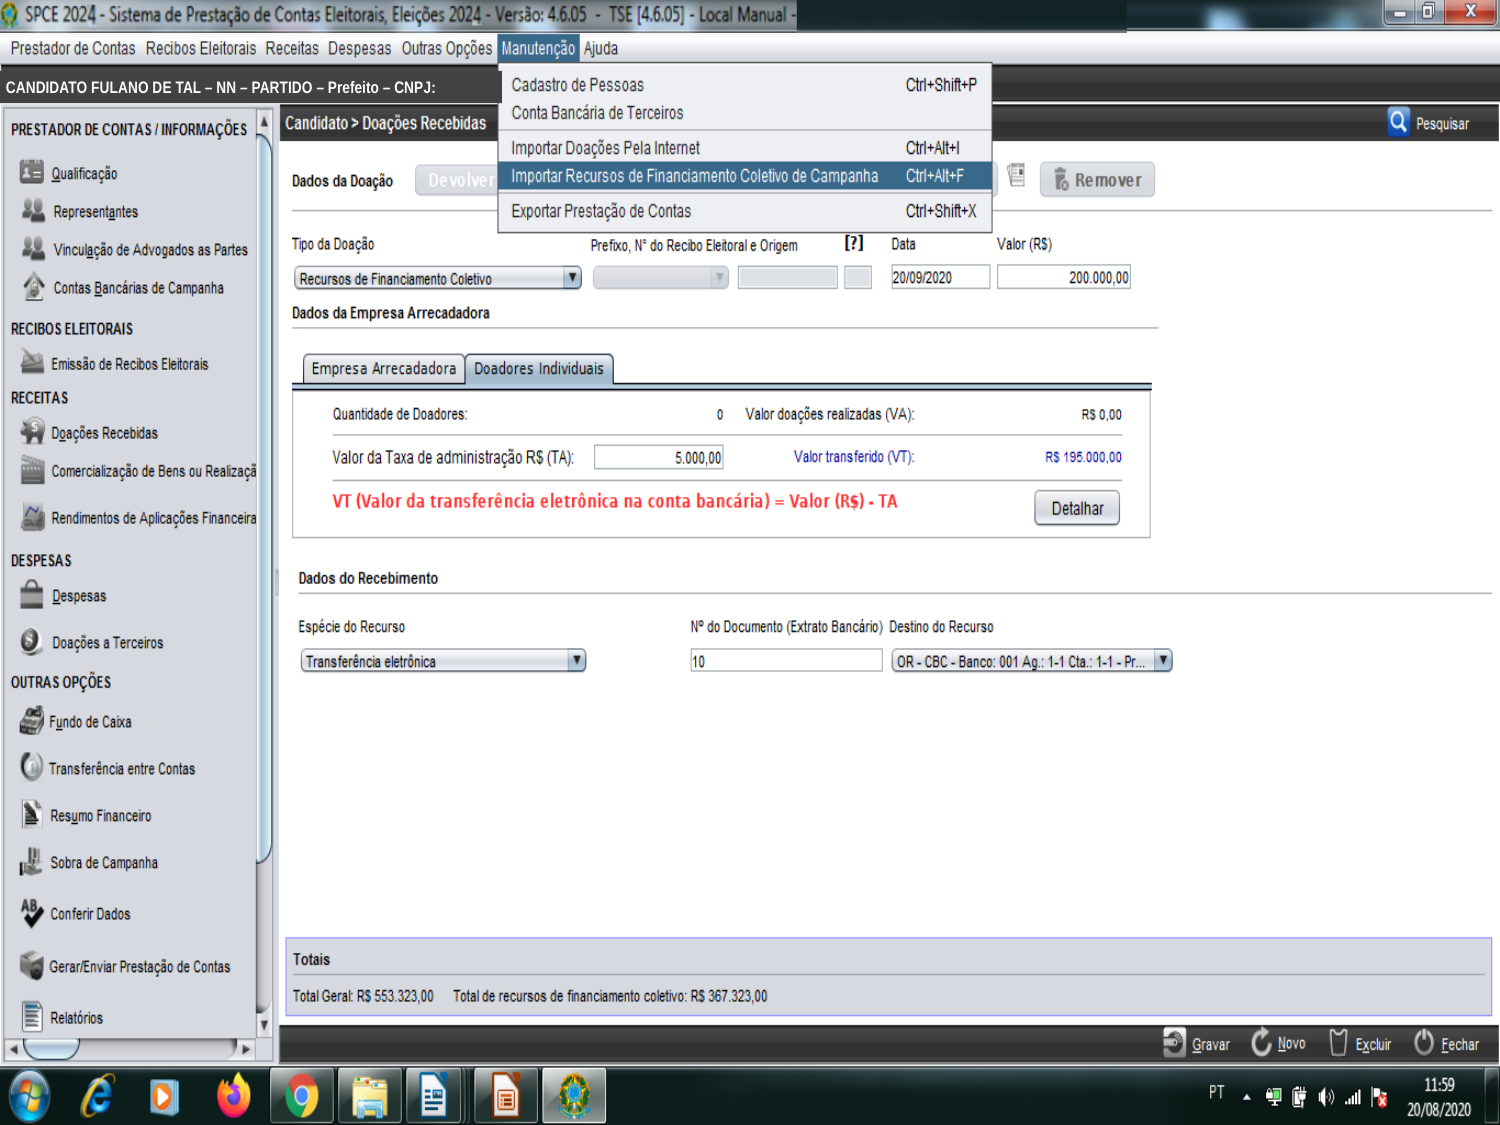

CANDIDATO FULANO DE TAL – NN – PARTIDO – Prefeito – CNPJ:
PRESTAÇÃO DE CONTAS – ELEIÇÕES 2020
SISTEMA DE PRESTAÇÃO DE CONTAS DE CAMPANHA
 SPCE